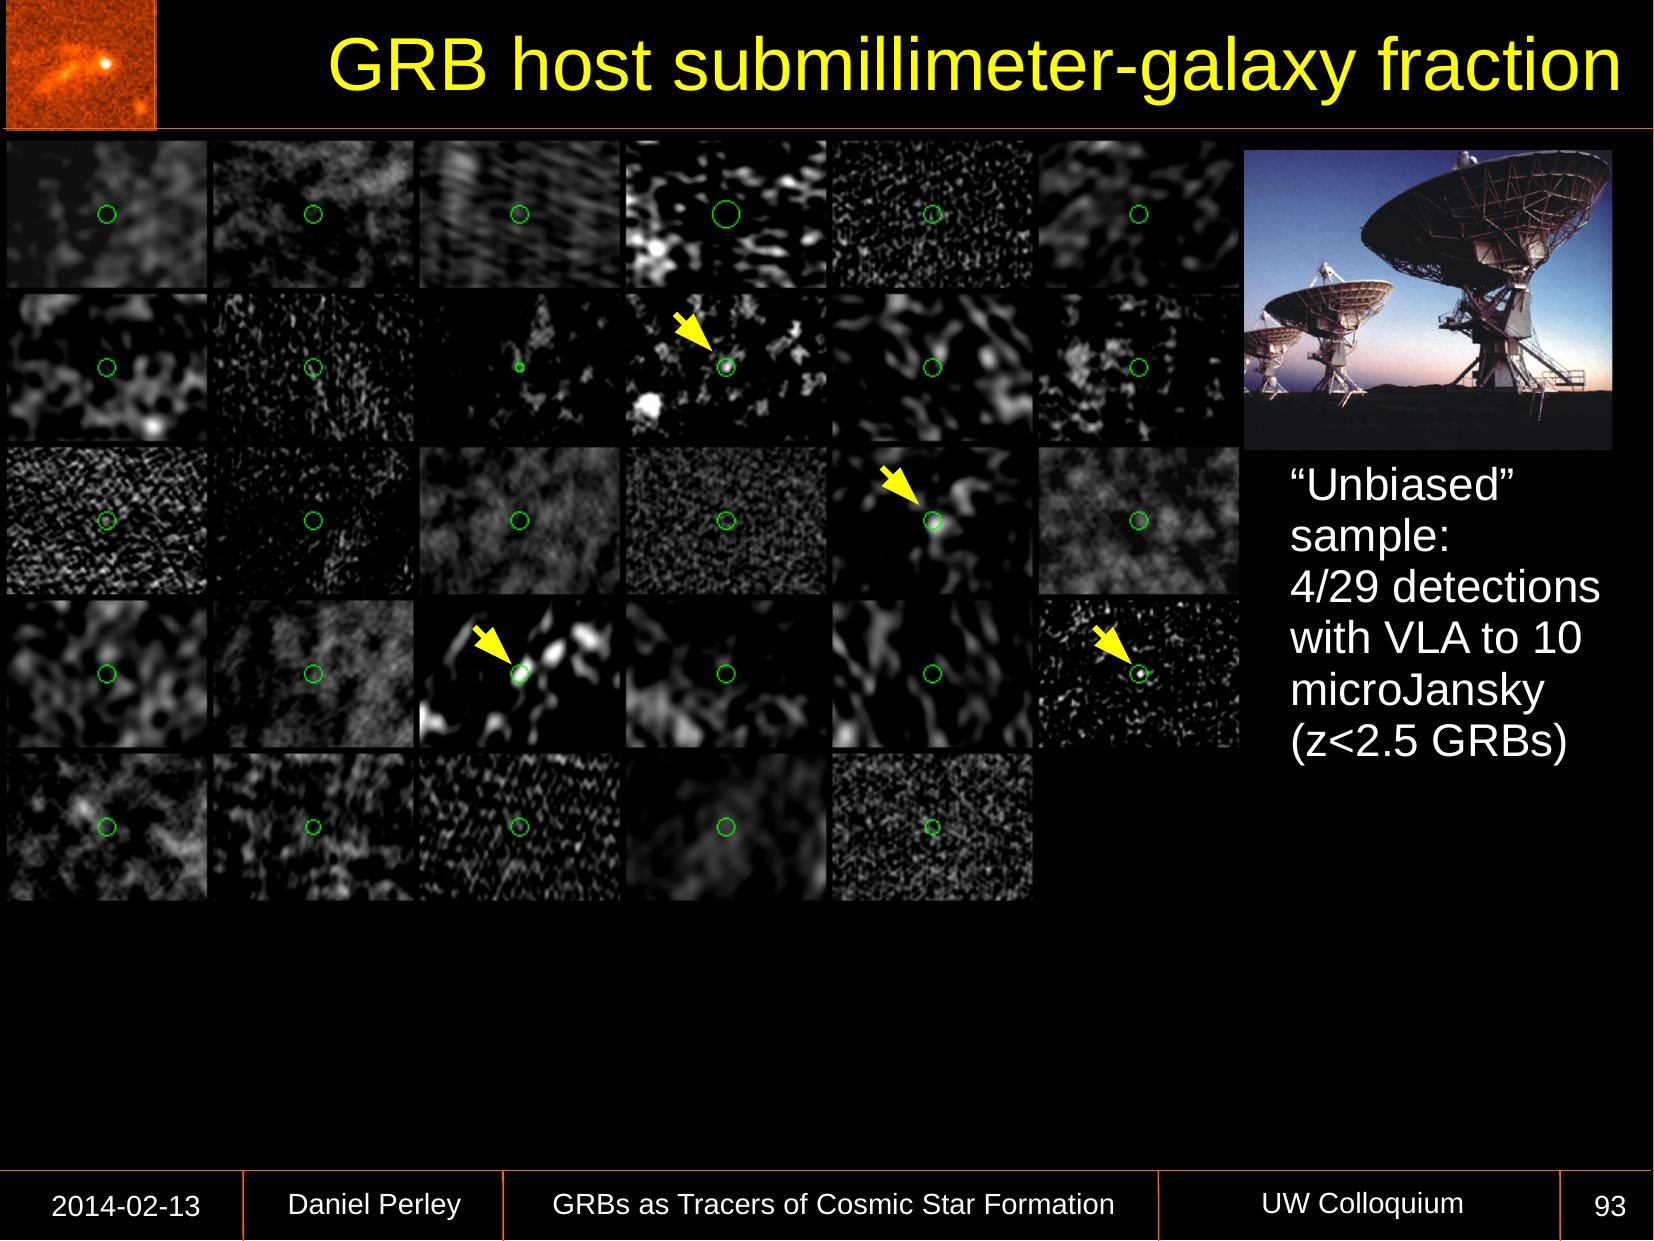

# GRB host submillimeter-galaxy fraction
“Unbiased” sample:
4/29 detections with VLA to 10 microJansky (z<2.5 GRBs)
2014-02-13
93